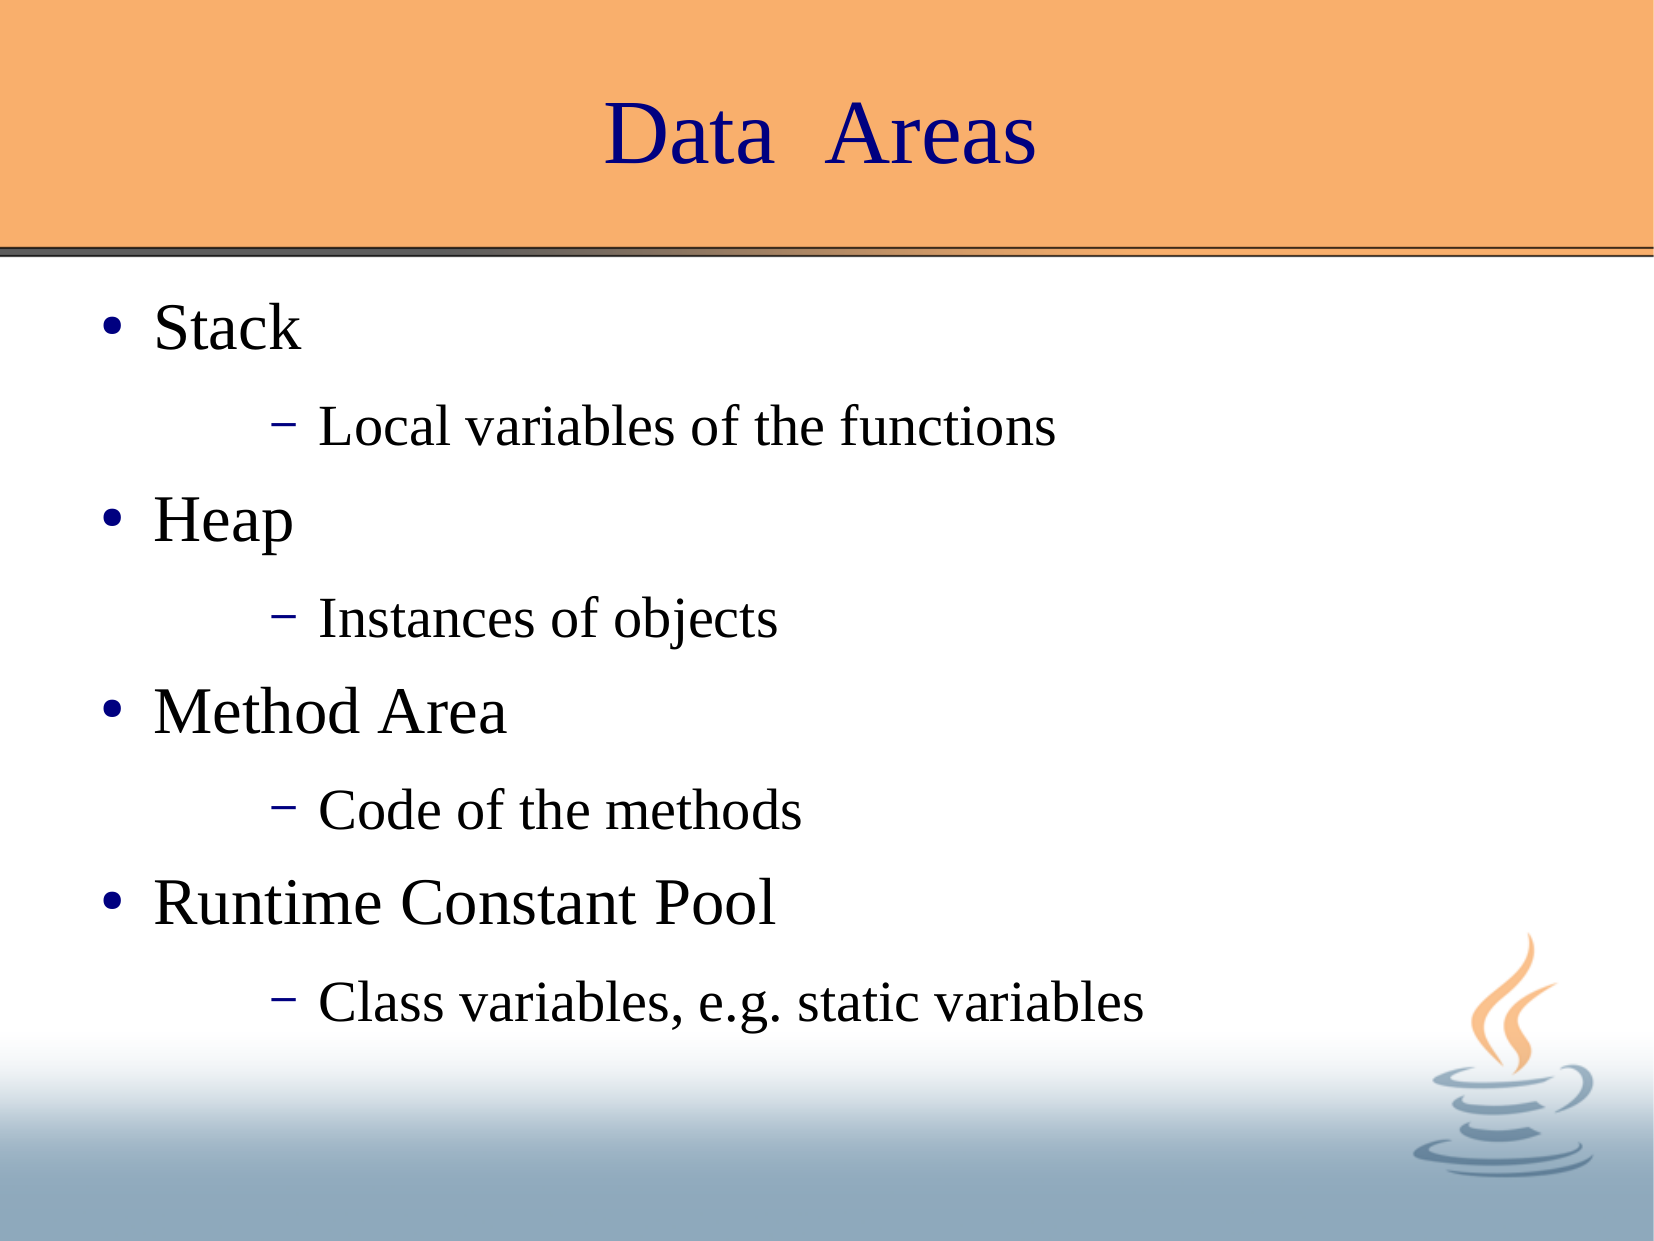

# Data	Areas
Stack
Local variables of the functions
Heap
Instances of objects
Method Area
Code of the methods
Runtime Constant Pool
Class variables, e.g. static variables